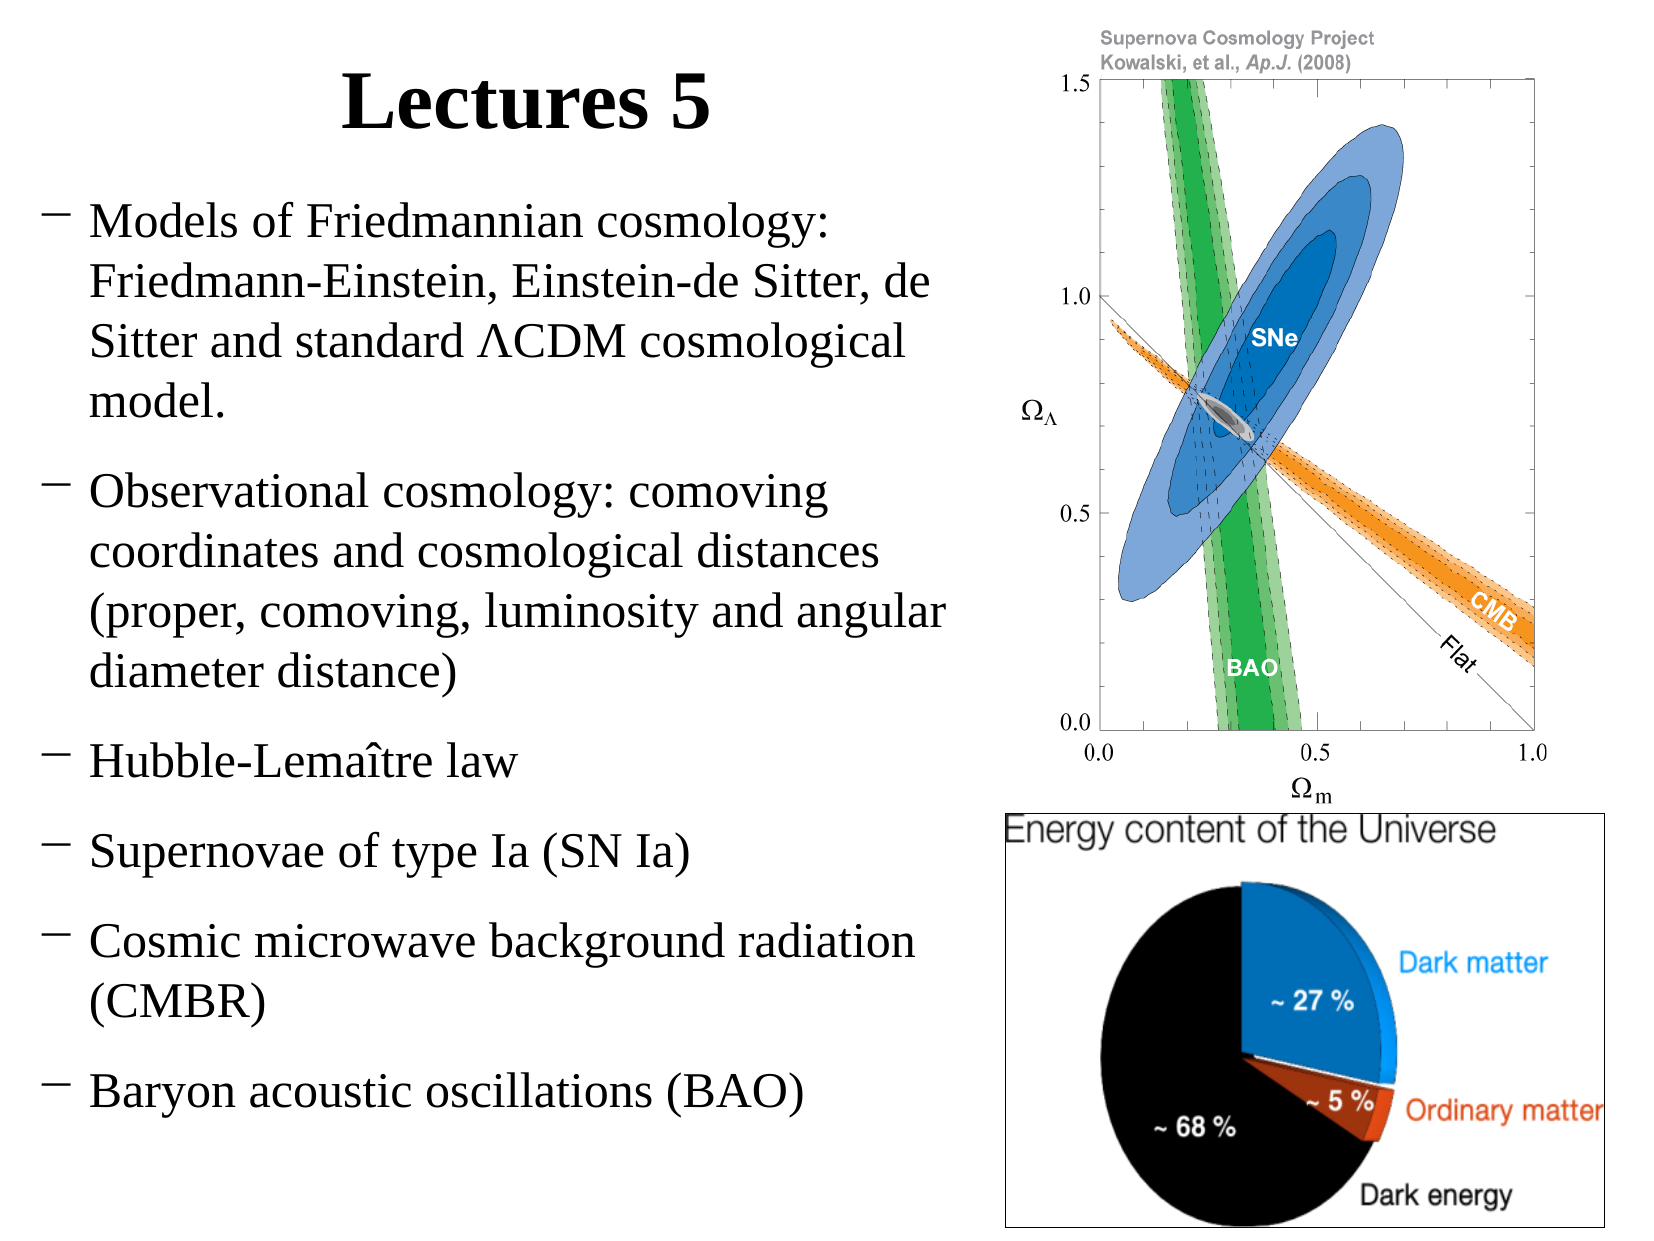

# Lectures 5
Models of Friedmannian cosmology: Friedmann-Einstein, Einstein-de Sitter, de Sitter and standard ΛCDM cosmological model.
Observational cosmology: comoving coordinates and cosmological distances (proper, comoving, luminosity and angular diameter distance)
Hubble-Lemaître law
Supernovae of type Ia (SN Ia)
Cosmic microwave background radiation (CMBR)
Baryon acoustic oscillations (BAO)